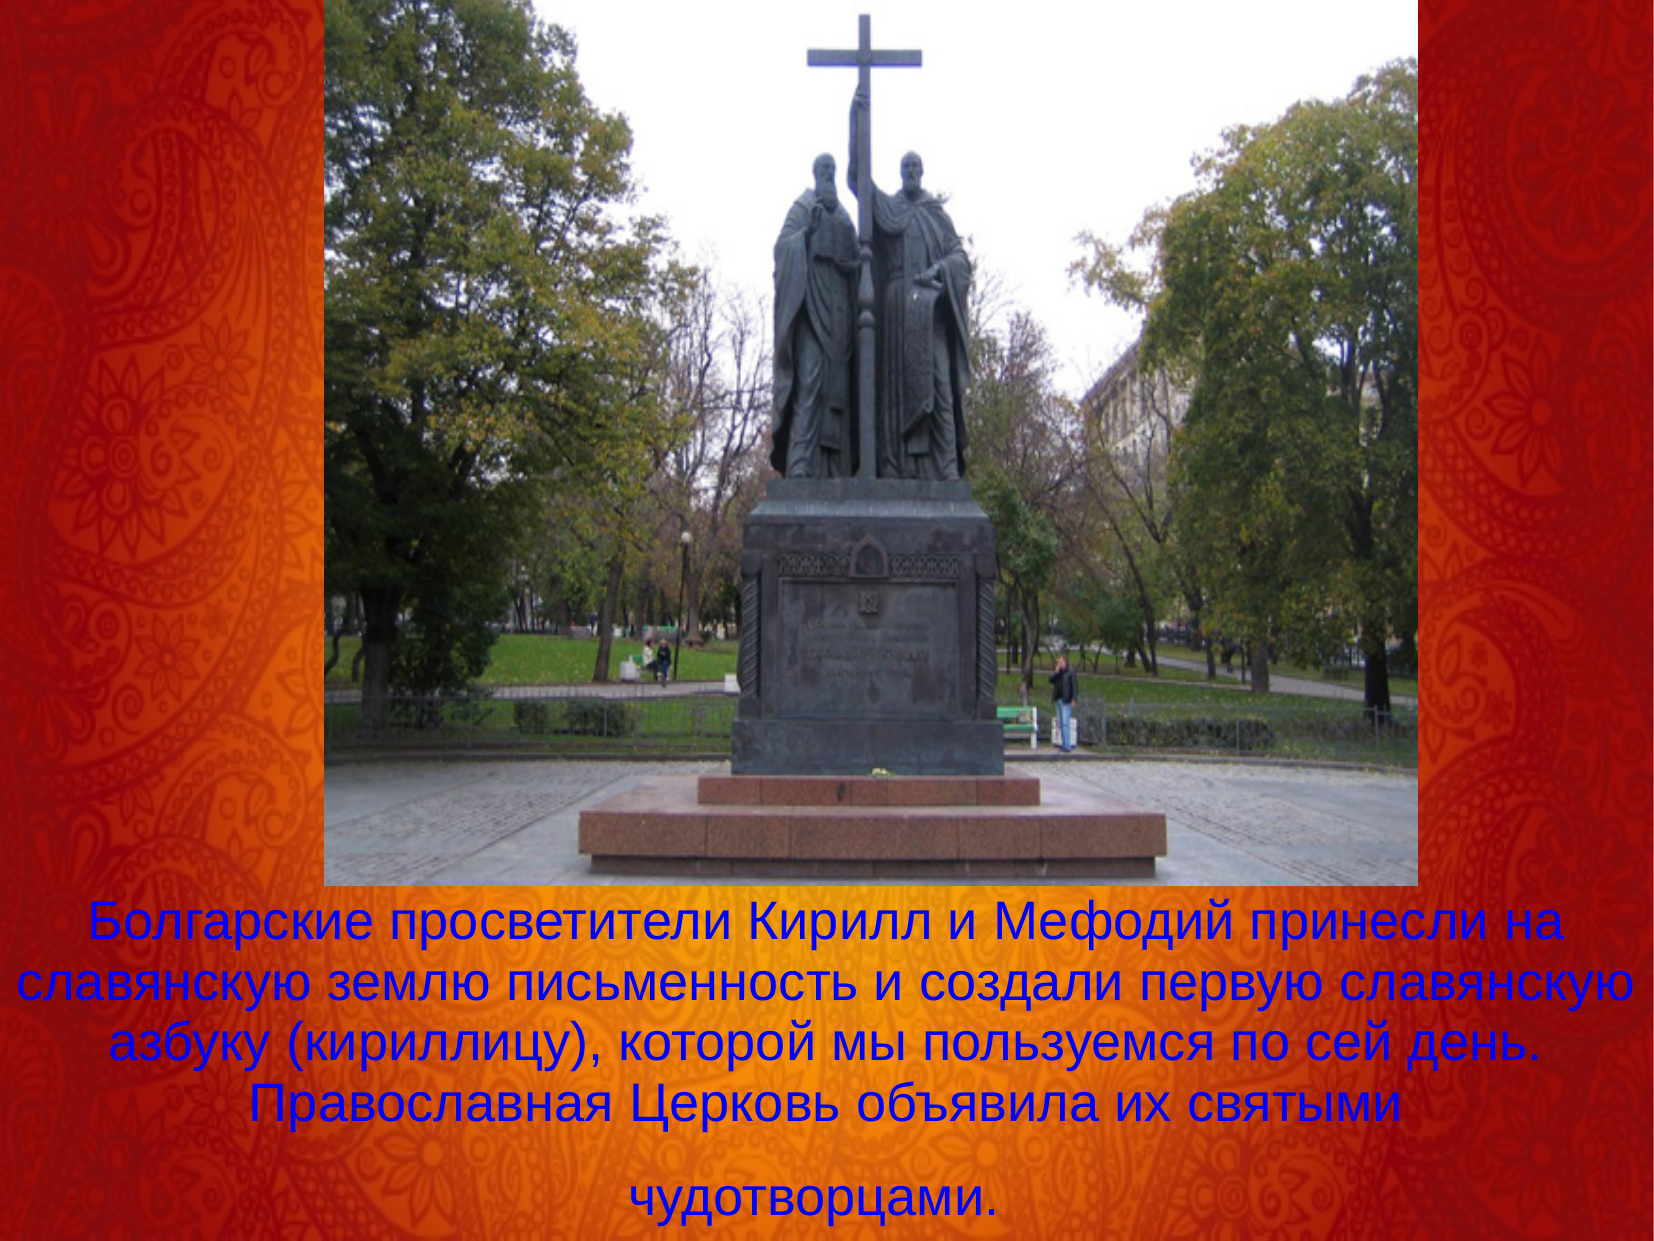

#
Болгарские просветители Кирилл и Мефодий принесли на славянскую землю письменность и создали первую славянскую азбуку (кириллицу), которой мы пользуемся по сей день. Православная Церковь объявила их святыми
чудотворцами.